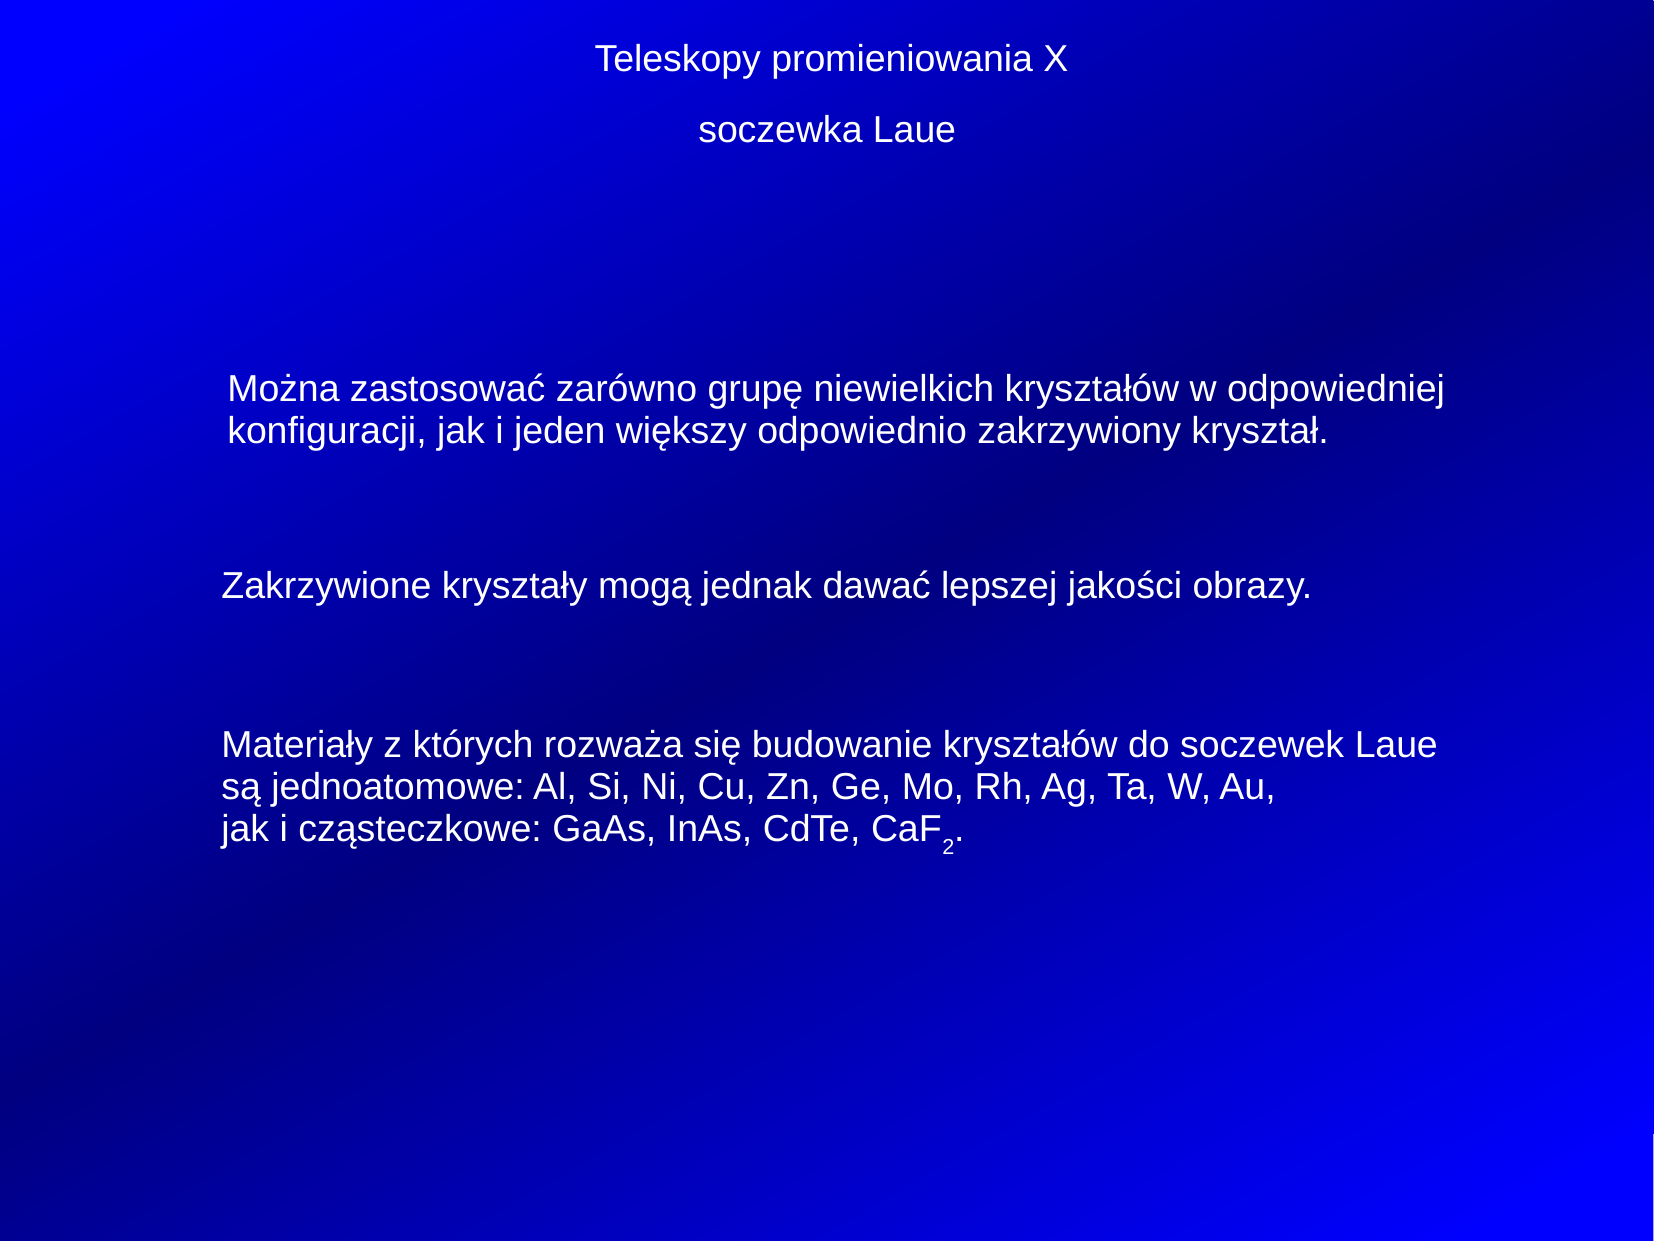

Teleskopy promieniowania X
soczewka Laue
Można zastosować zarówno grupę niewielkich kryształów w odpowiedniej
konfiguracji, jak i jeden większy odpowiednio zakrzywiony kryształ.
Zakrzywione kryształy mogą jednak dawać lepszej jakości obrazy.
Materiały z których rozważa się budowanie kryształów do soczewek Laue
są jednoatomowe: Al, Si, Ni, Cu, Zn, Ge, Mo, Rh, Ag, Ta, W, Au,
jak i cząsteczkowe: GaAs, InAs, CdTe, CaF2.